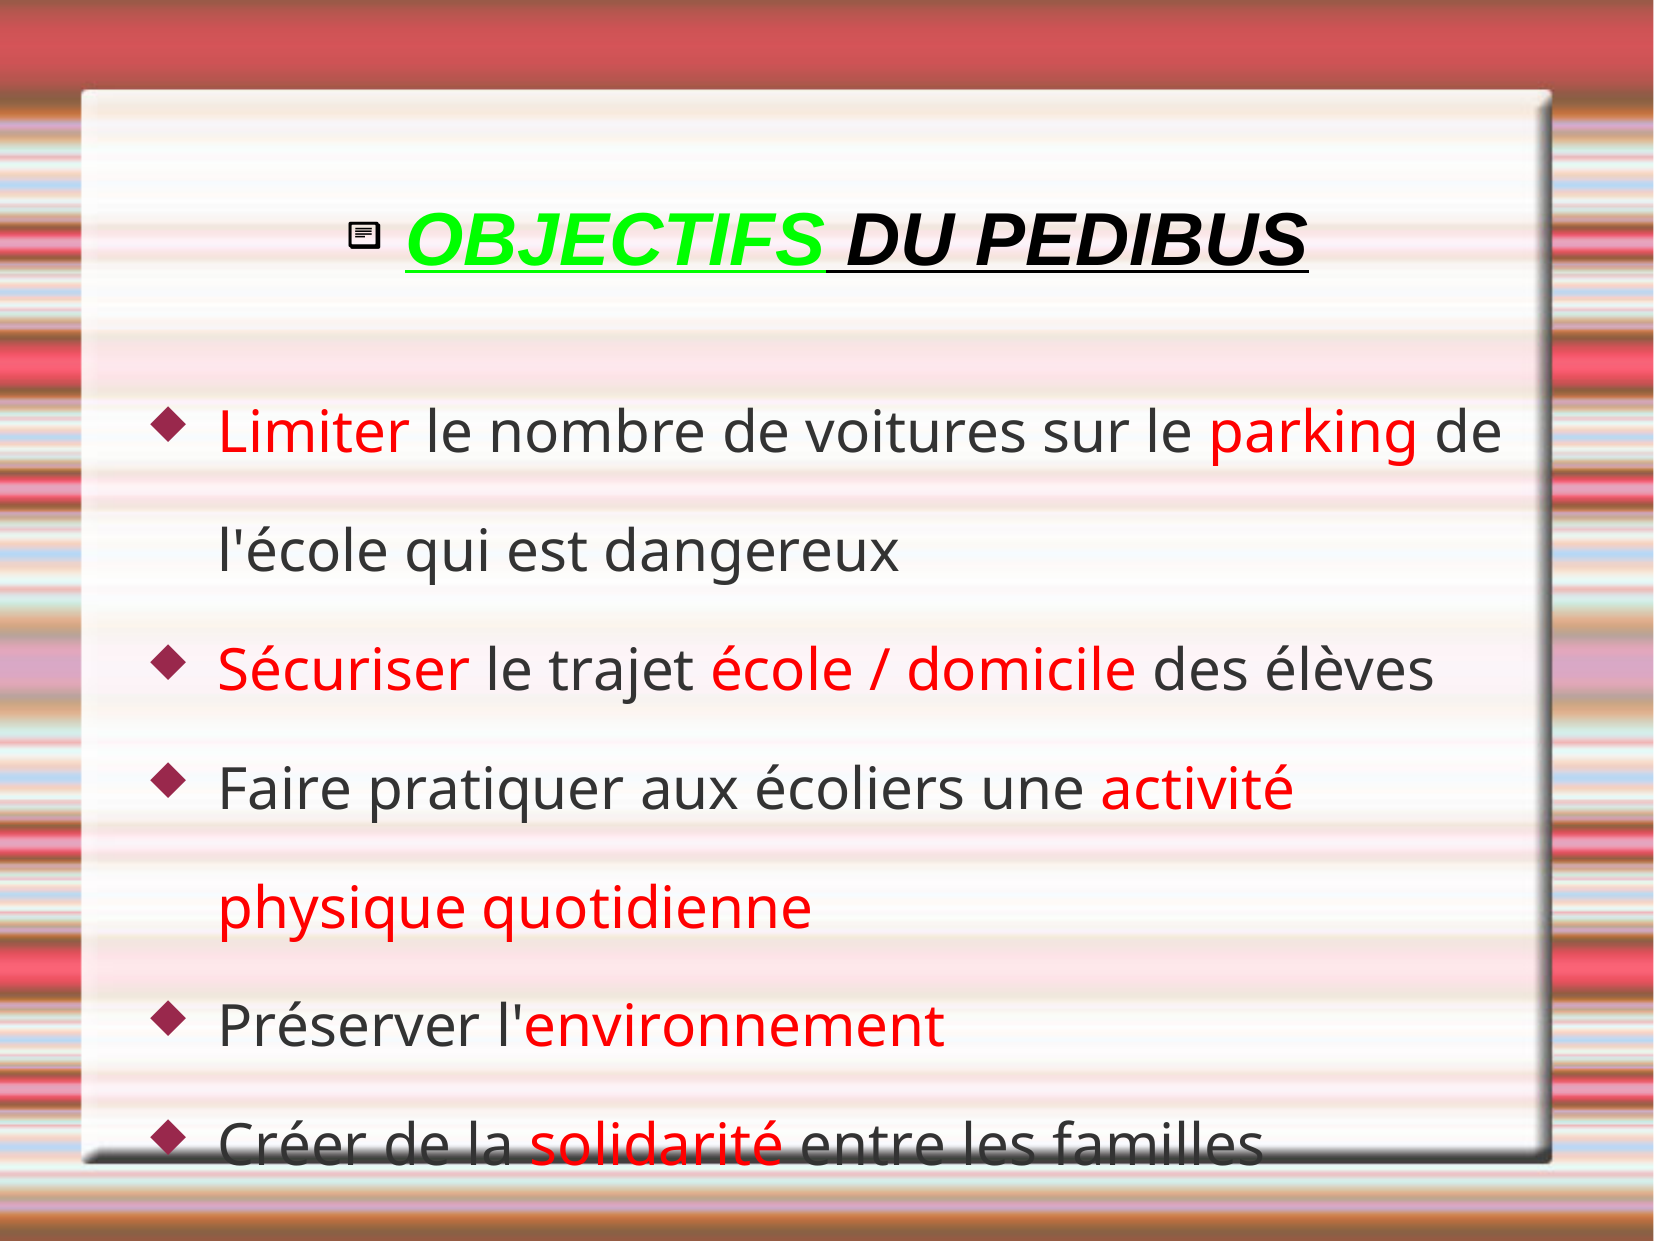

# OBJECTIFS DU PEDIBUS
Limiter le nombre de voitures sur le parking de l'école qui est dangereux
Sécuriser le trajet école / domicile des élèves
Faire pratiquer aux écoliers une activité physique quotidienne
Préserver l'environnement
Créer de la solidarité entre les familles